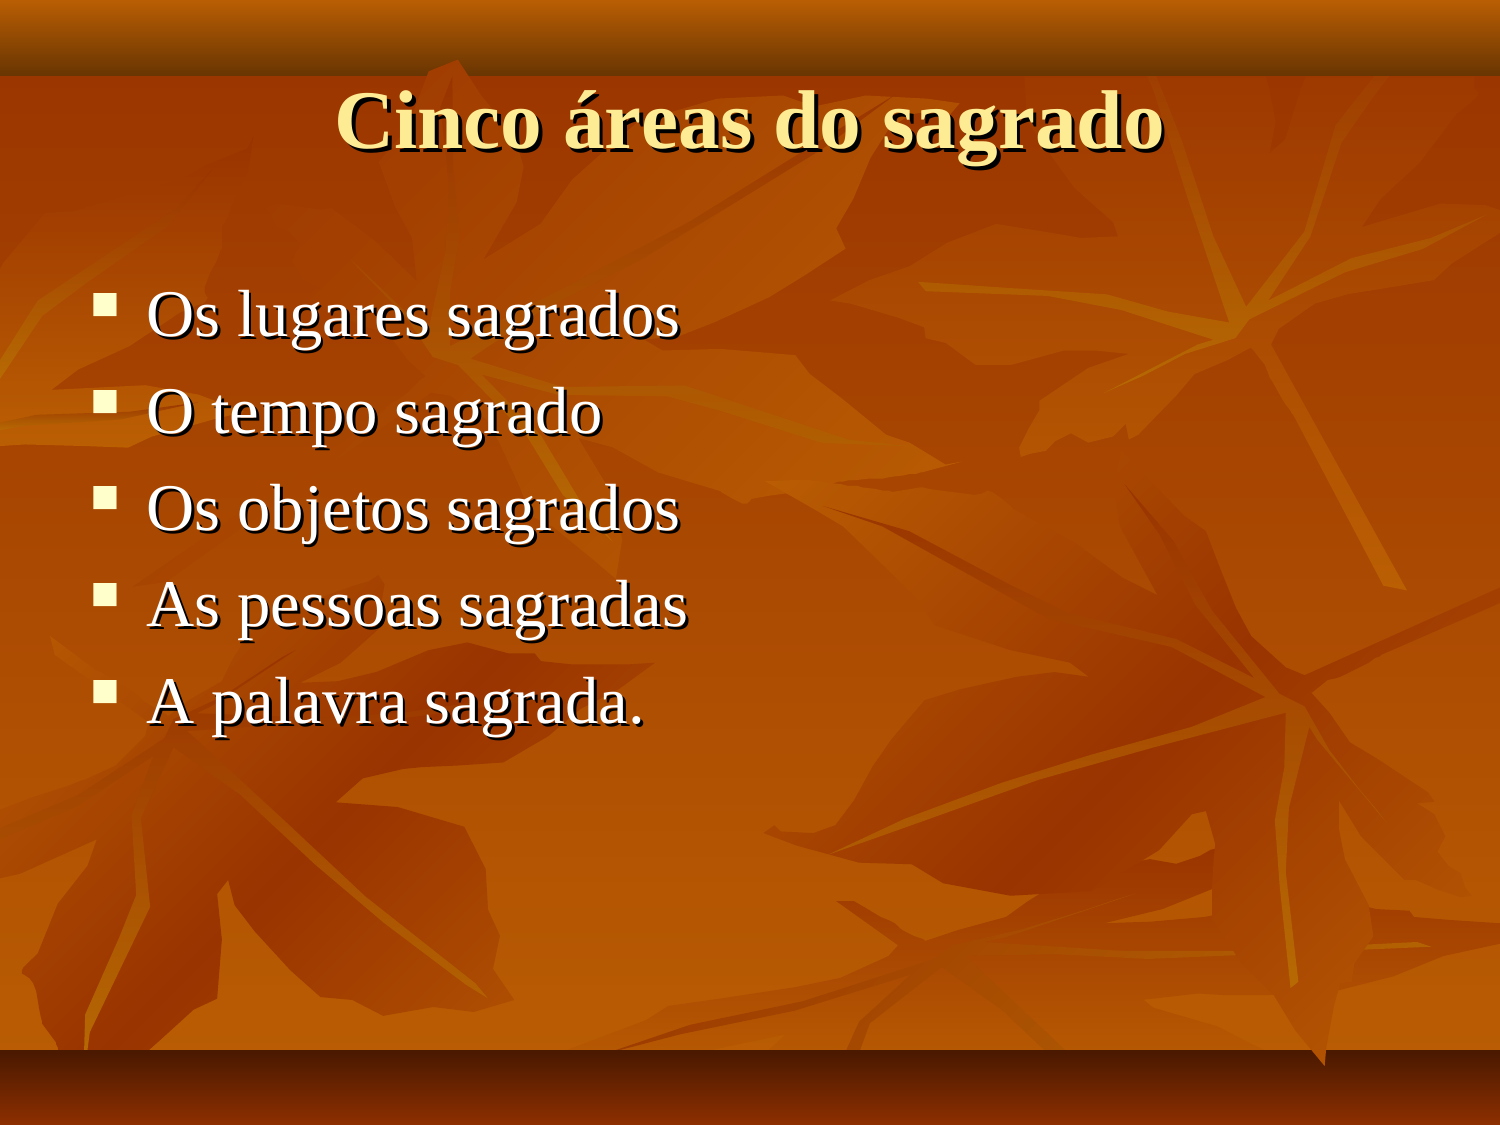

# Cinco áreas do sagrado
Os lugares sagrados
O tempo sagrado
Os objetos sagrados
As pessoas sagradas
A palavra sagrada.